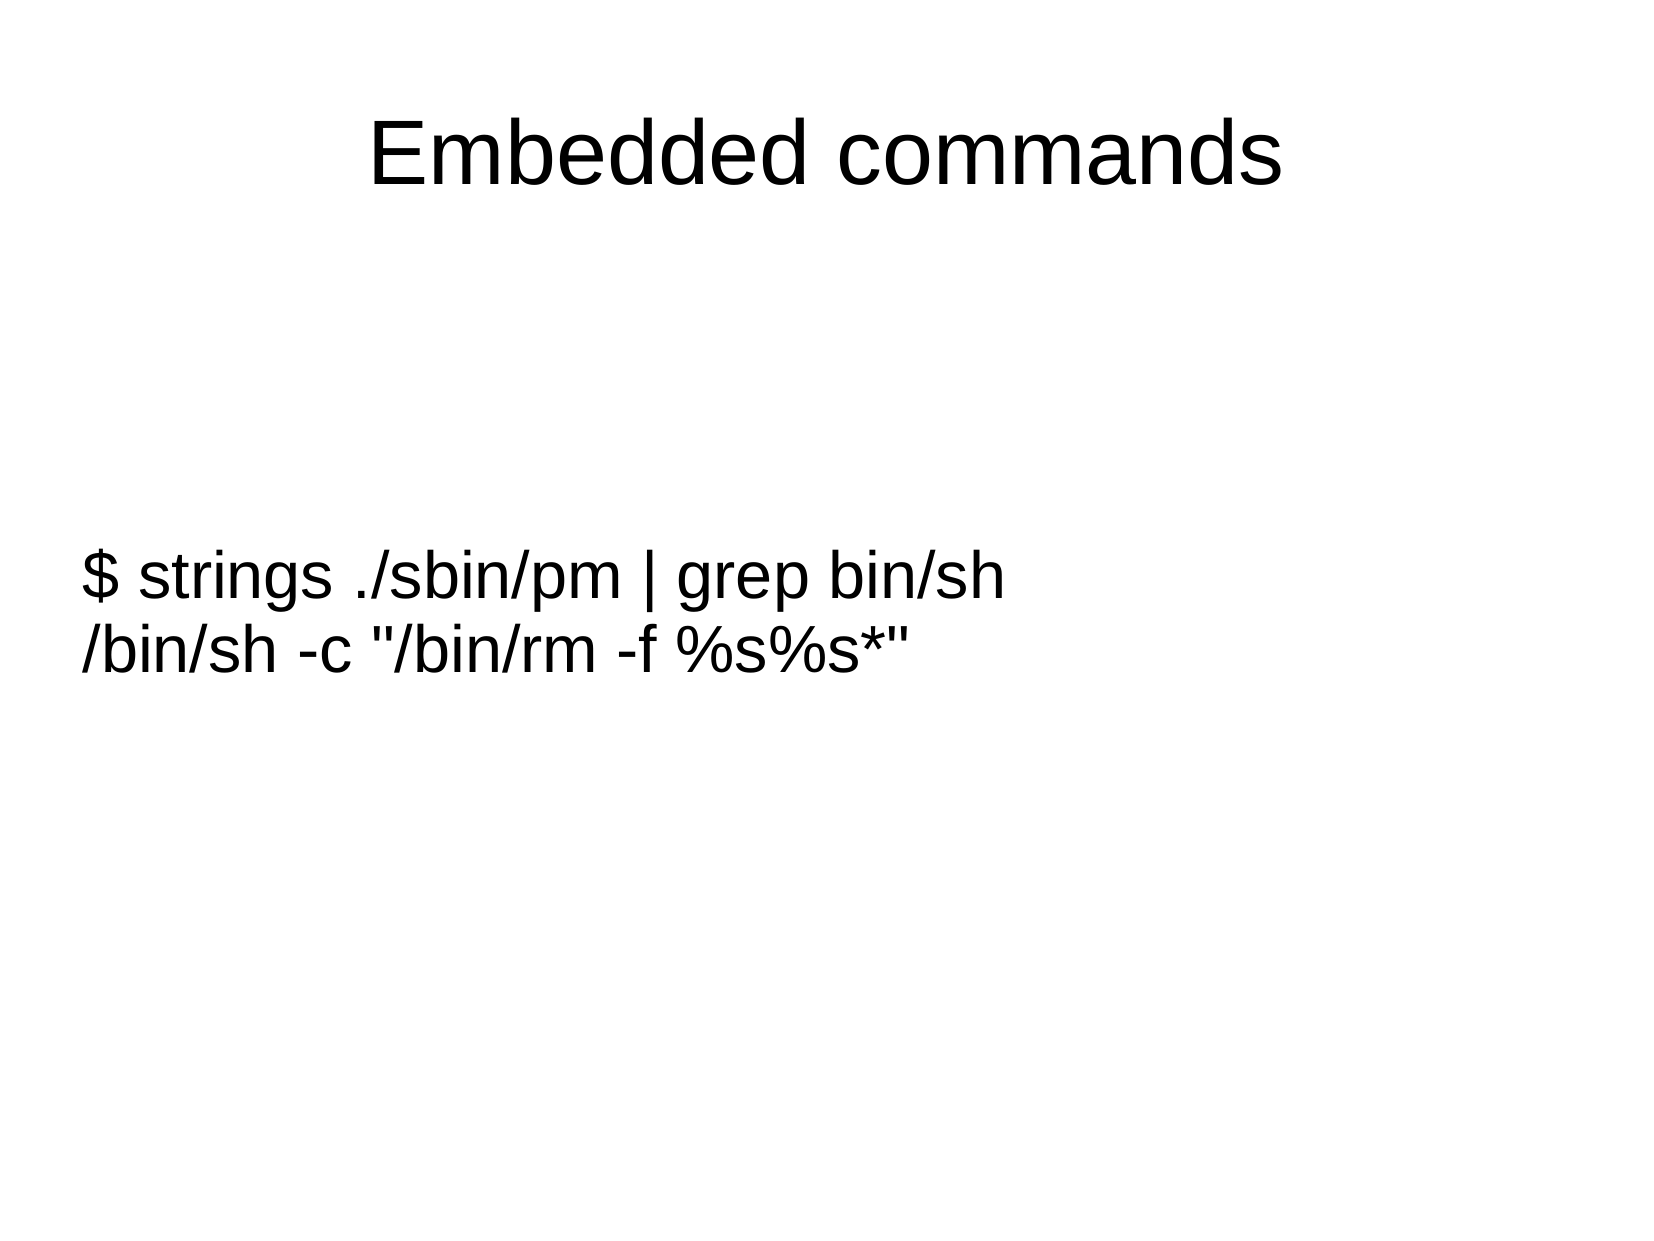

# Embedded commands
$ strings ./sbin/pm | grep bin/sh
/bin/sh -c "/bin/rm -f %s%s*"